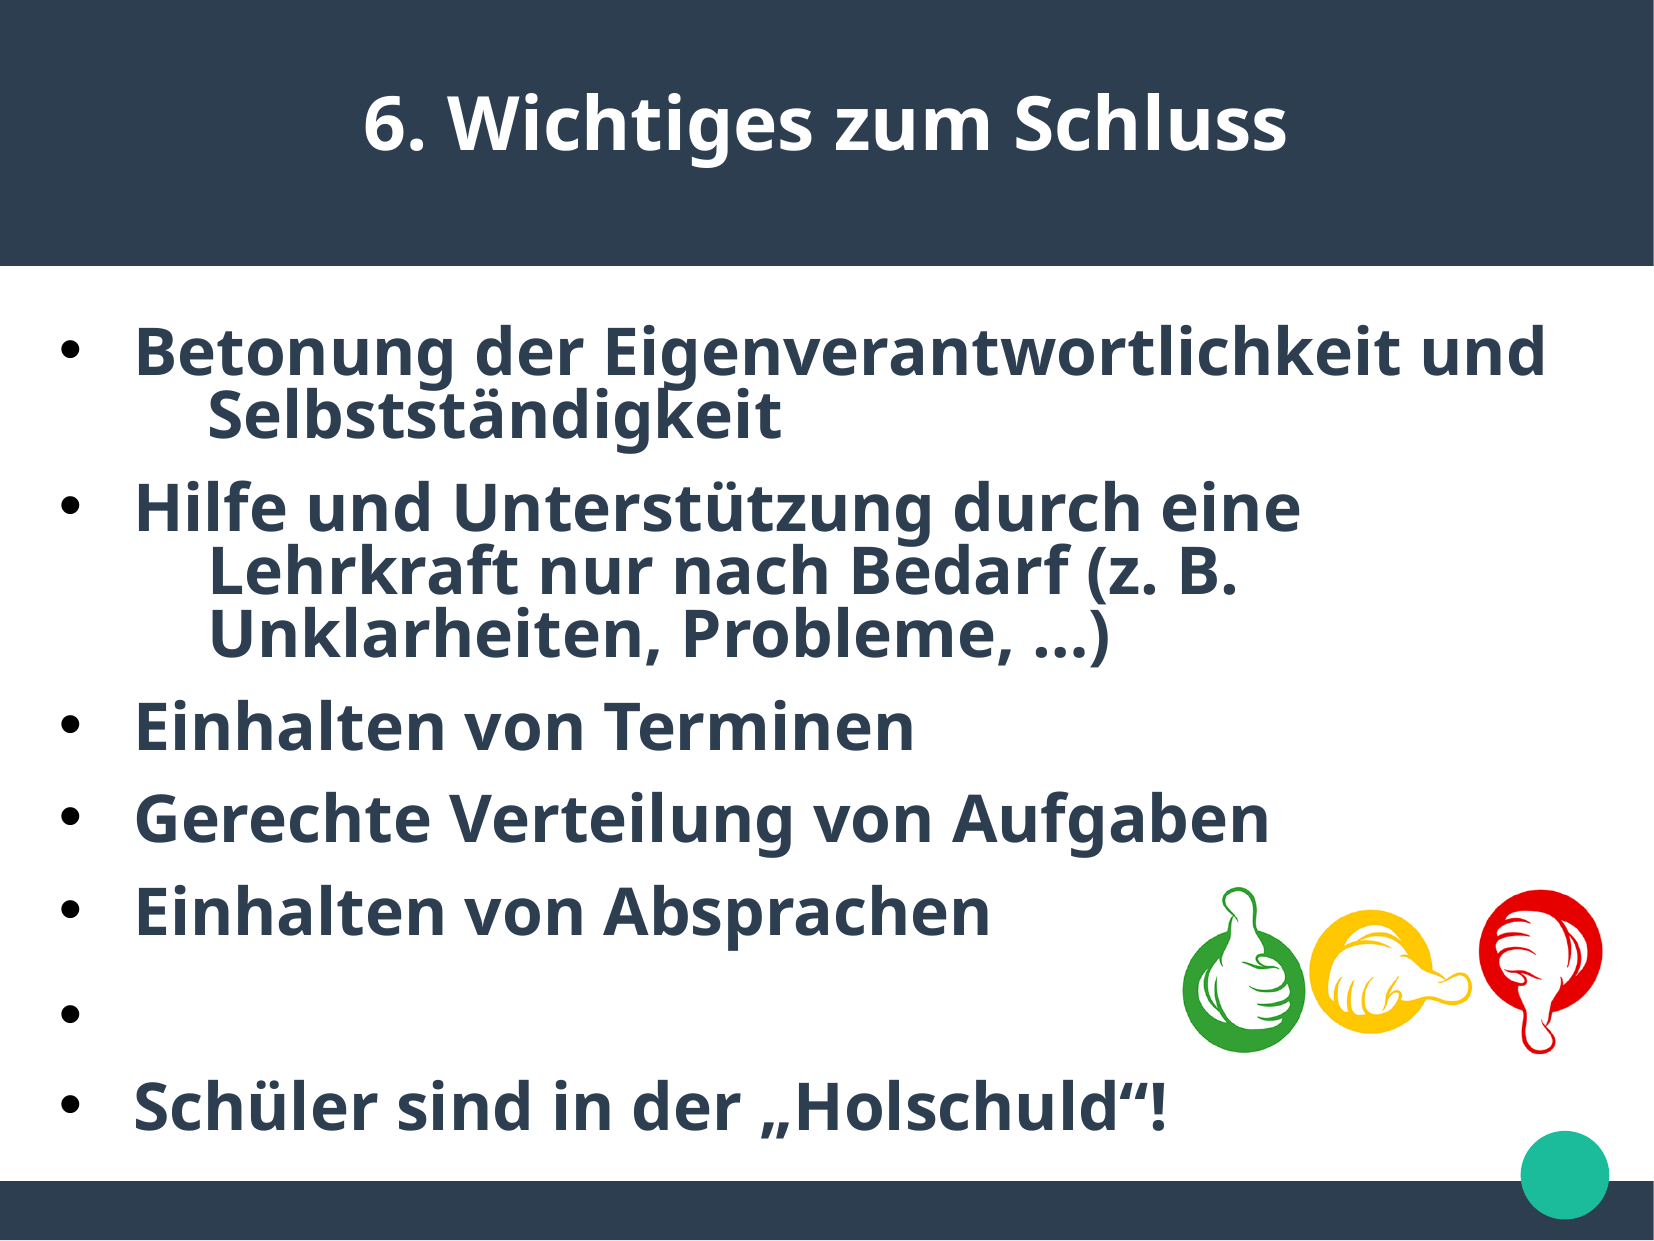

# 6. Wichtiges zum Schluss
Betonung der Eigenverantwortlichkeit und Selbstständigkeit
Hilfe und Unterstützung durch eine Lehrkraft nur nach Bedarf (z. B. Unklarheiten, Probleme, …)
Einhalten von Terminen
Gerechte Verteilung von Aufgaben
Einhalten von Absprachen
Schüler sind in der „Holschuld“!